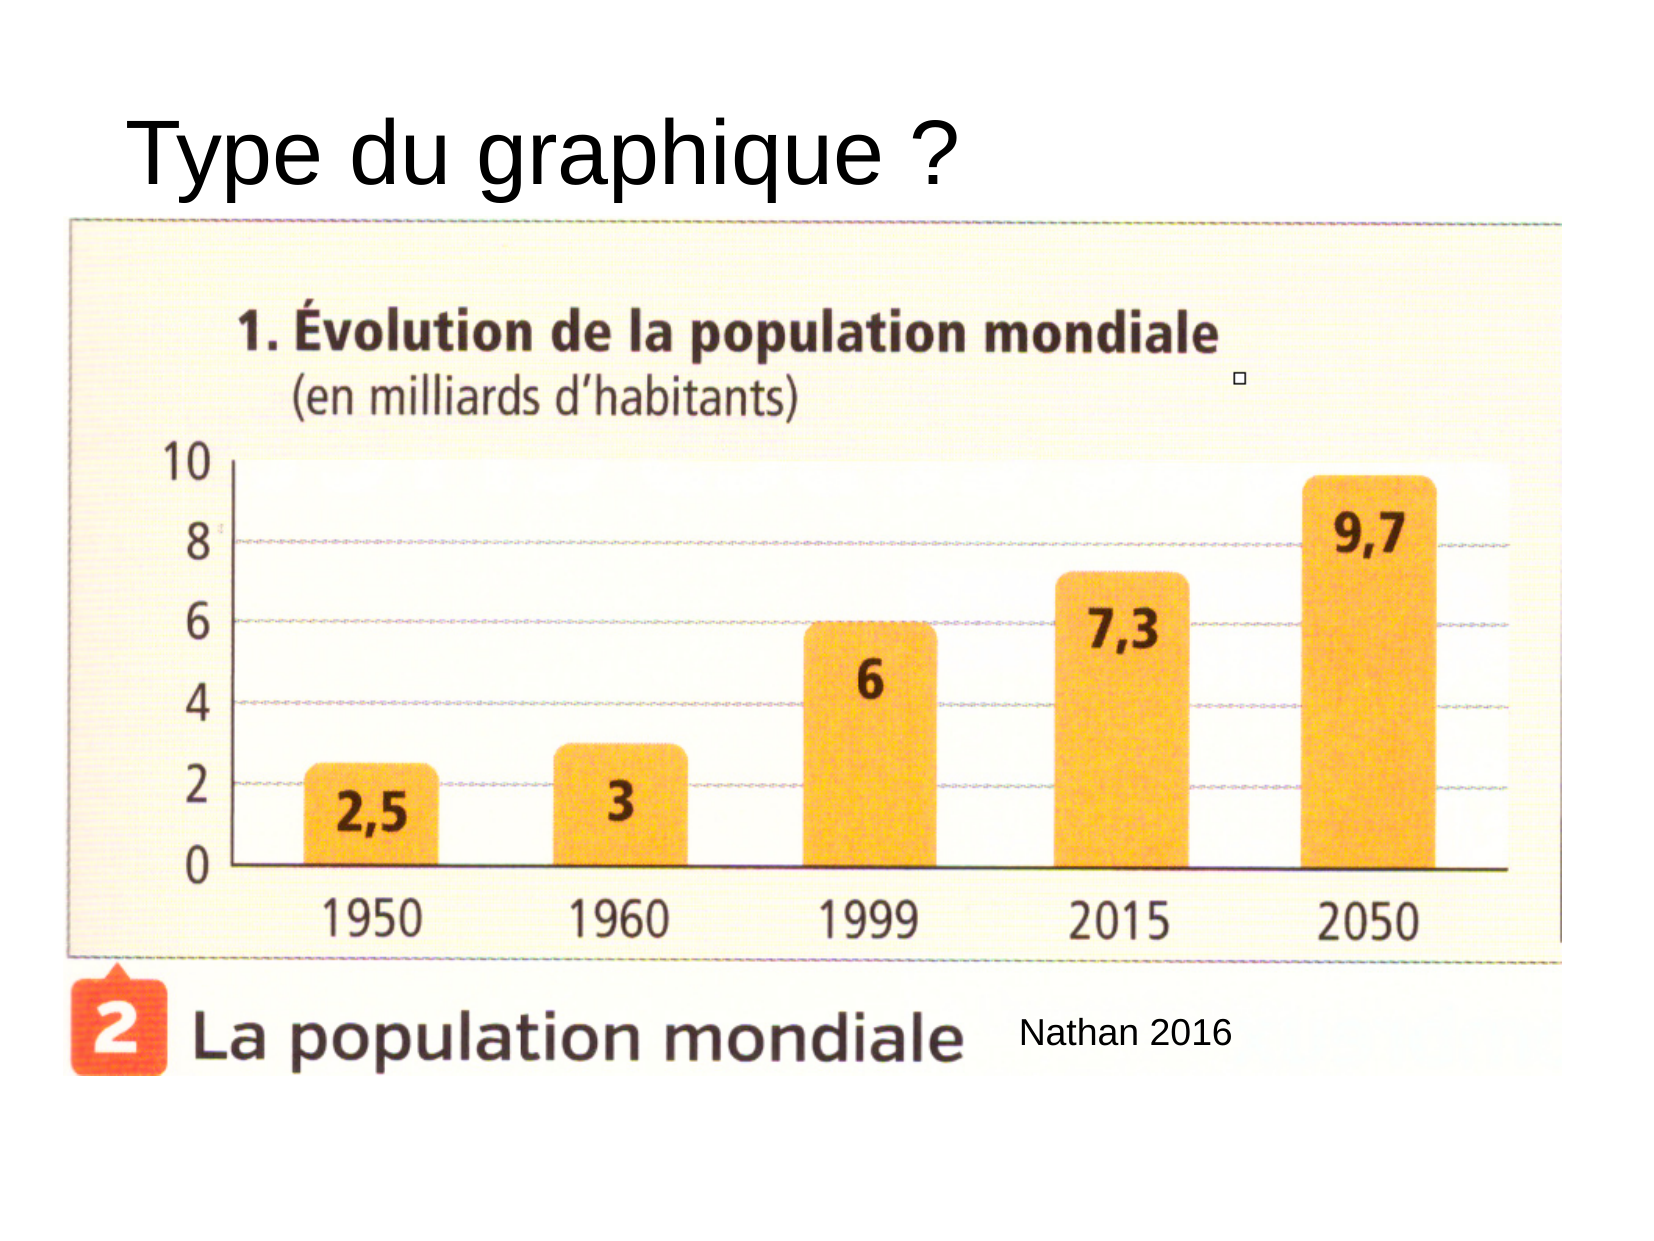

# Type du graphique ?
Nathan 2016